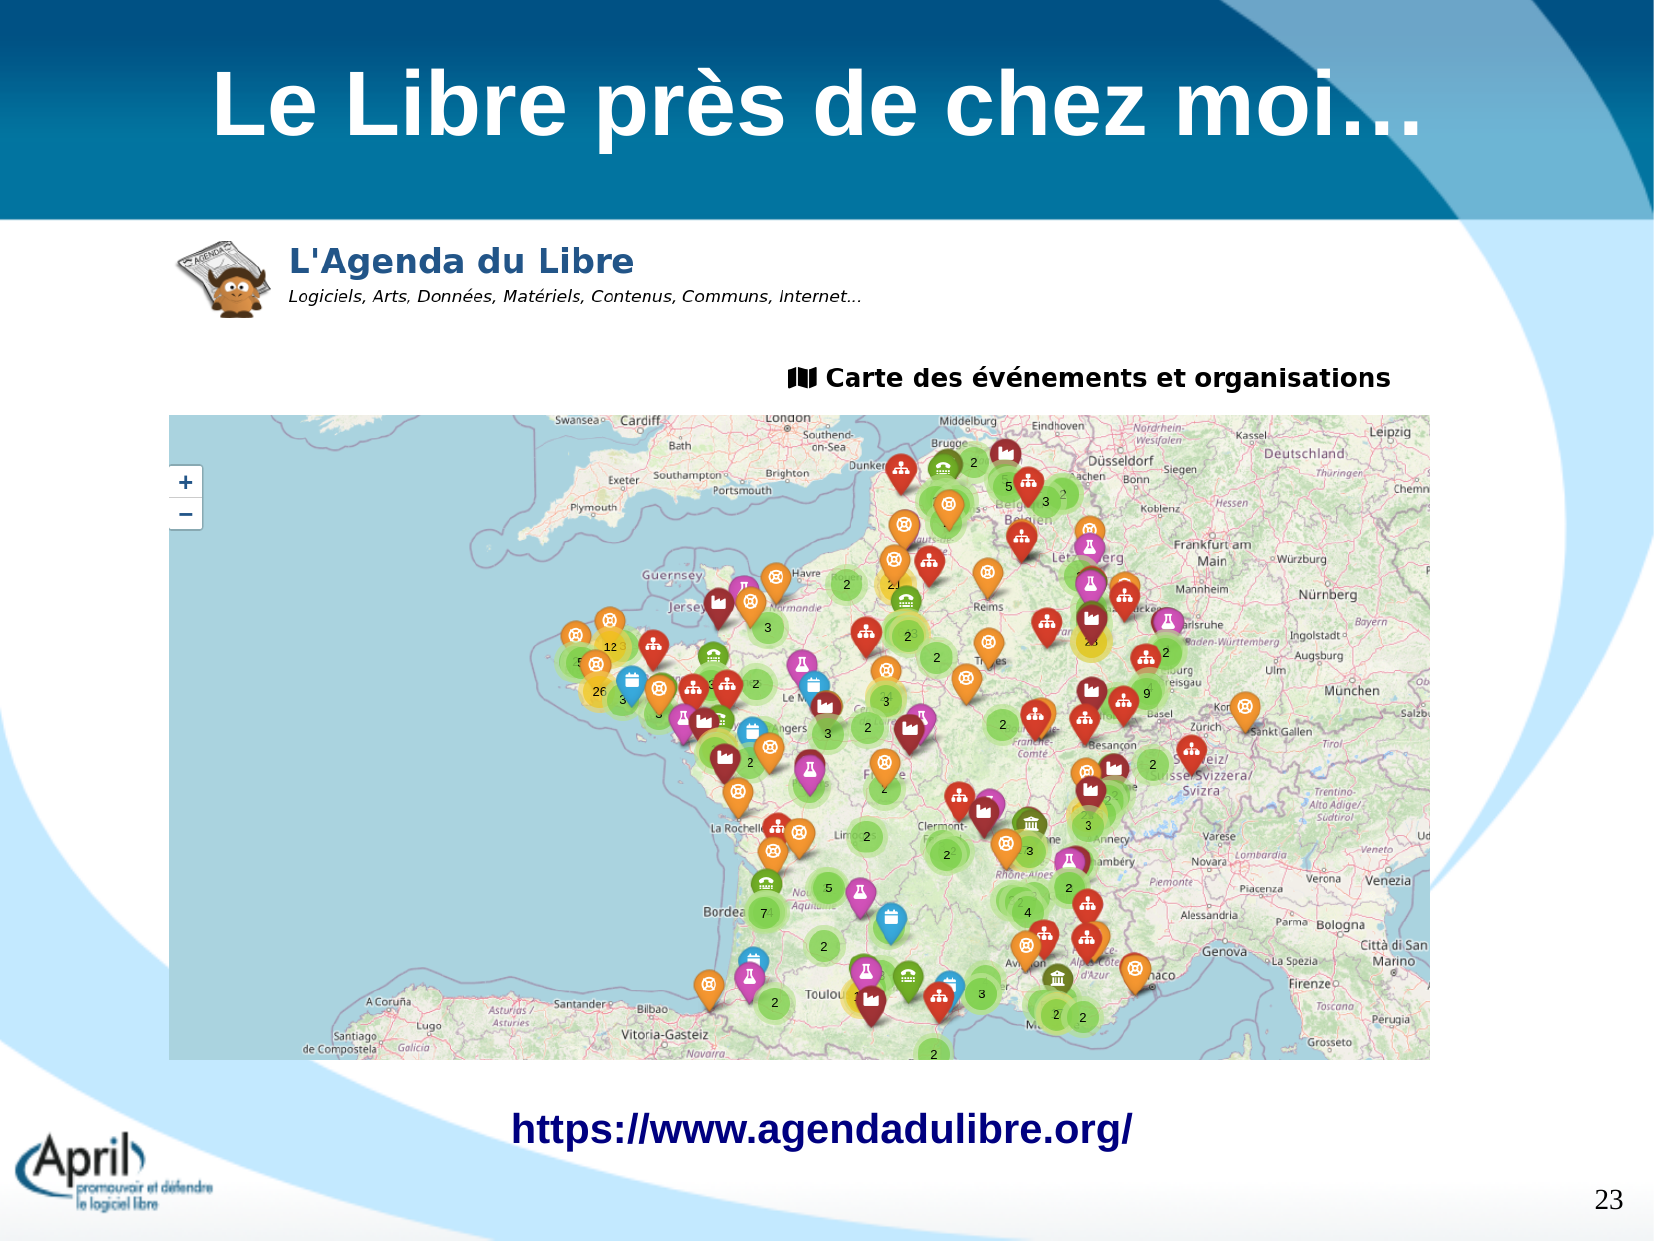

# Le Libre près de chez moi…
https://www.agendadulibre.org/
23